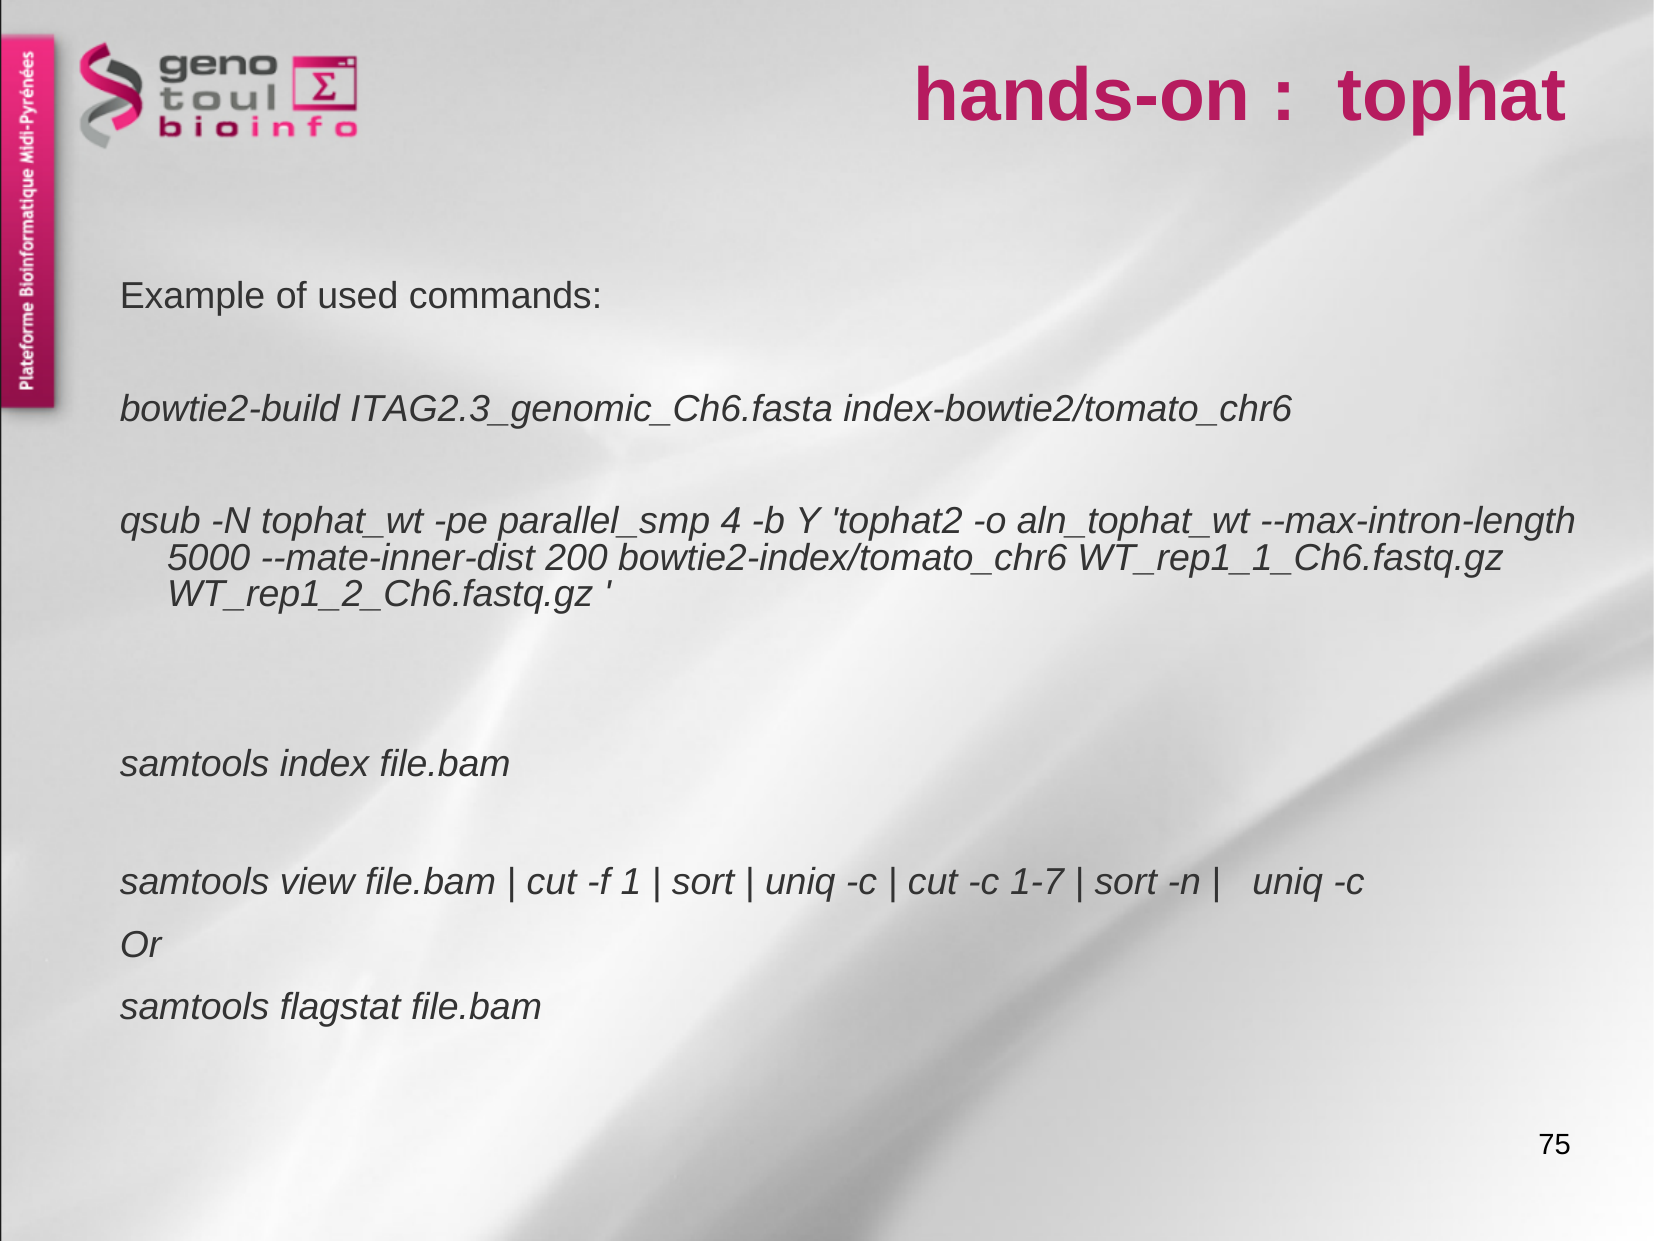

# hands-on : tophat
Example of used commands:
bowtie2-build ITAG2.3_genomic_Ch6.fasta index-bowtie2/tomato_chr6
qsub -N tophat_wt -pe parallel_smp 4 -b Y 'tophat2 -o aln_tophat_wt --max-intron-length 5000 --mate-inner-dist 200 bowtie2-index/tomato_chr6 WT_rep1_1_Ch6.fastq.gz WT_rep1_2_Ch6.fastq.gz '
samtools index file.bam
samtools view file.bam | cut -f 1 | sort | uniq -c | cut -c 1-7 | sort -n | uniq -c
Or
samtools flagstat file.bam